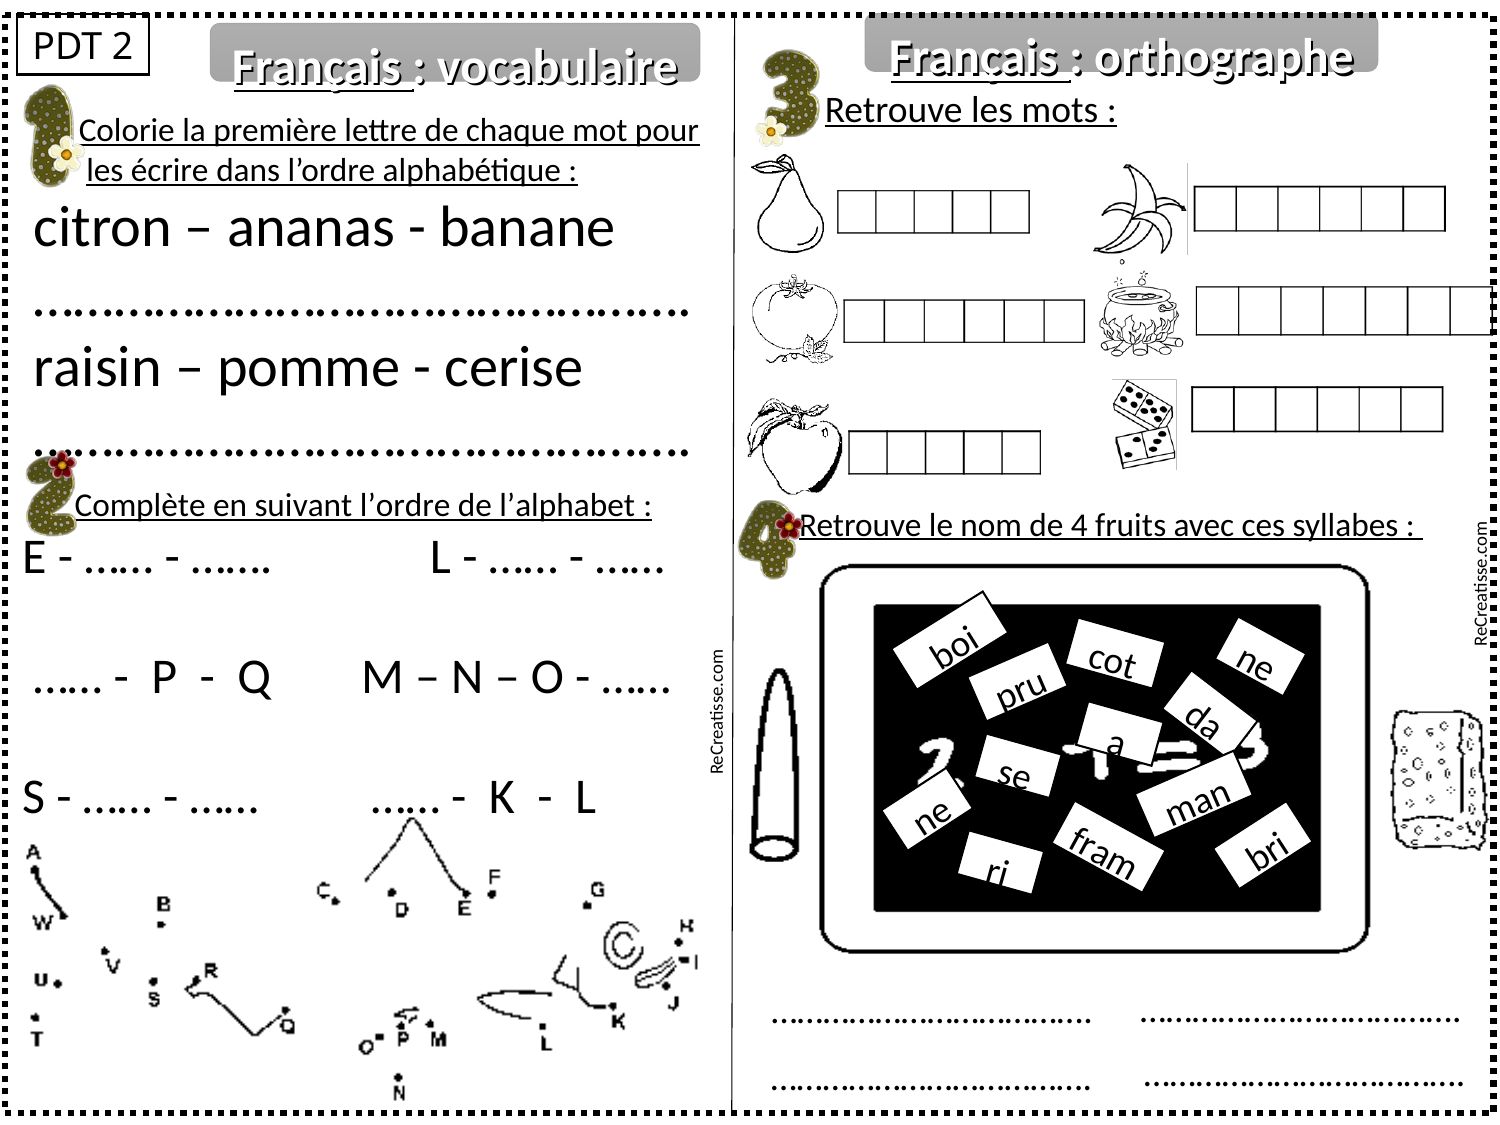

Français : orthographe
PDT 2
Français : vocabulaire
Retrouve les mots :
 Colorie la première lettre de chaque mot pour
 les écrire dans l’ordre alphabétique :
citron – ananas - banane
………………………………………….
raisin – pomme - cerise
………………………………………….
 Complète en suivant l’ordre de l’alphabet :
E - …… - ……. L - …… - ……
 …… - P - Q M – N – O - ……
S - …… - …… …… - K - L
 Retrouve le nom de 4 fruits avec ces syllabes :
ReCreatisse.com
boi
cot
ne
pru
da
ReCreatisse.com
a
se
man
ne
bri
fram
ri
……………………………….
……………………………….
……………………………….
……………………………….